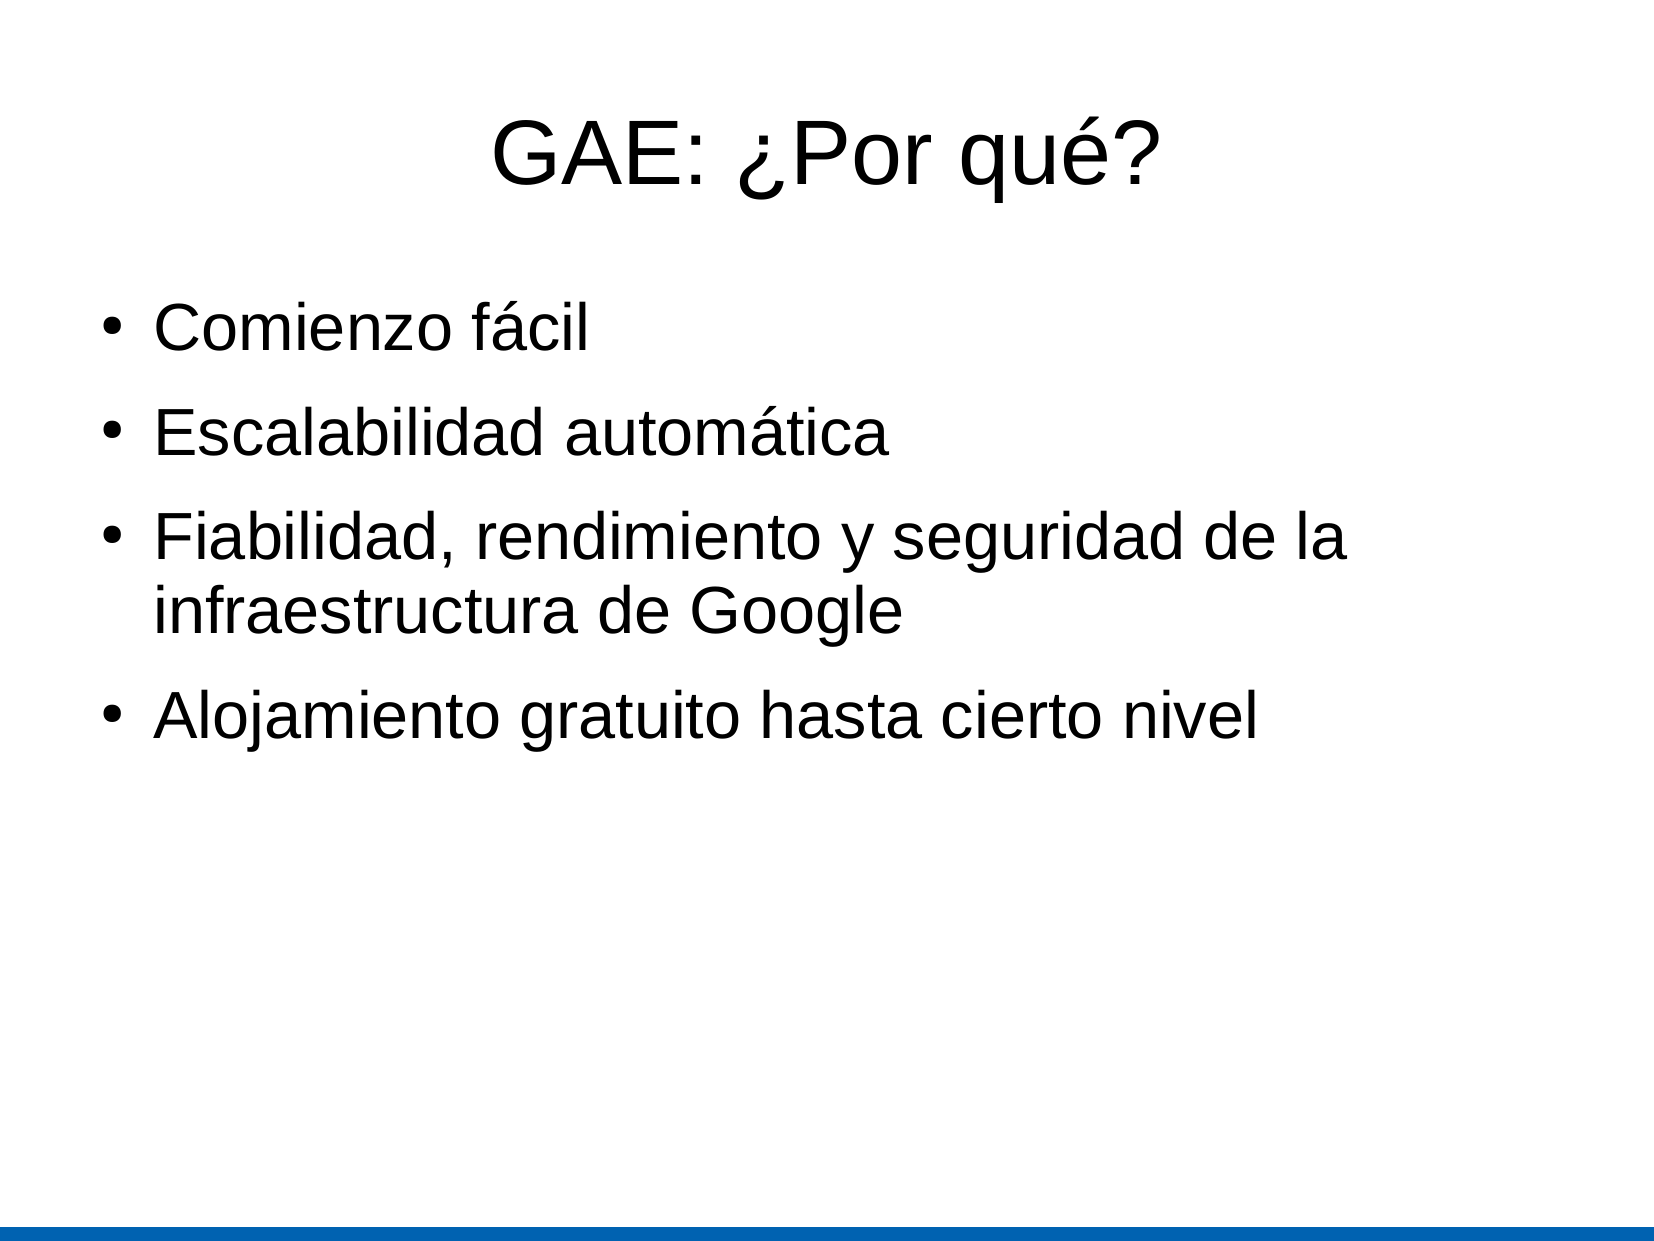

# GAE: ¿Por qué?
Comienzo fácil
Escalabilidad automática
Fiabilidad, rendimiento y seguridad de la infraestructura de Google
Alojamiento gratuito hasta cierto nivel